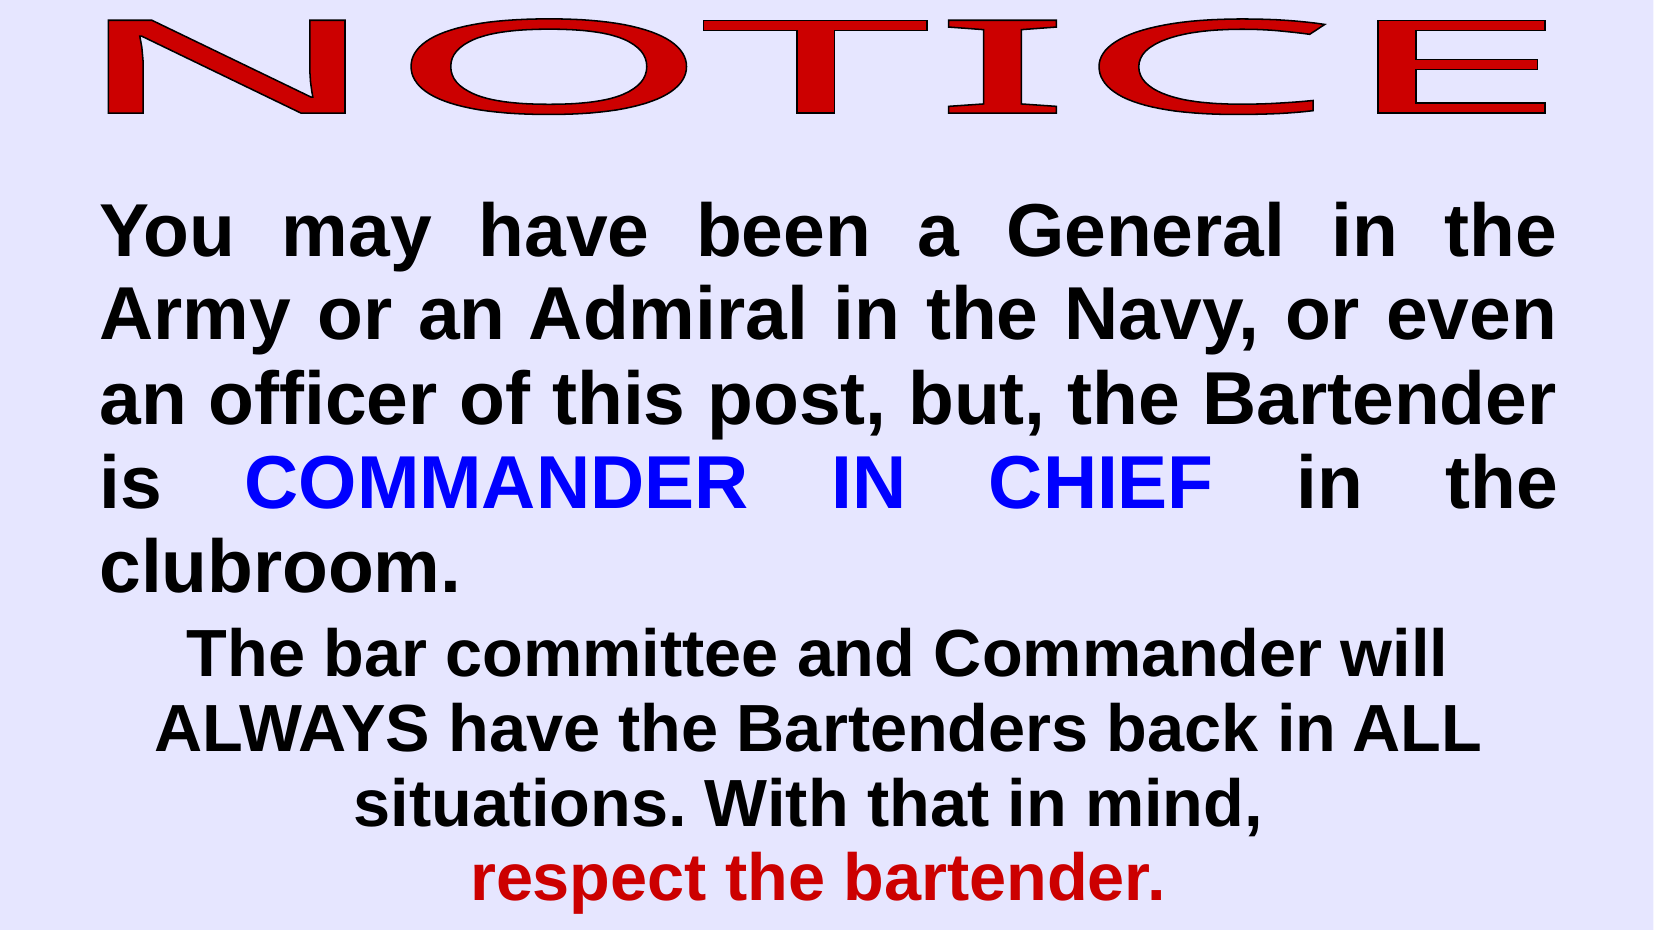

NOTICE
You may have been a General in the Army or an Admiral in the Navy, or even an officer of this post, but, the Bartender is COMMANDER IN CHIEF in the clubroom.
The bar committee and Commander will ALWAYS have the Bartenders back in ALL situations. With that in mind,
respect the bartender.